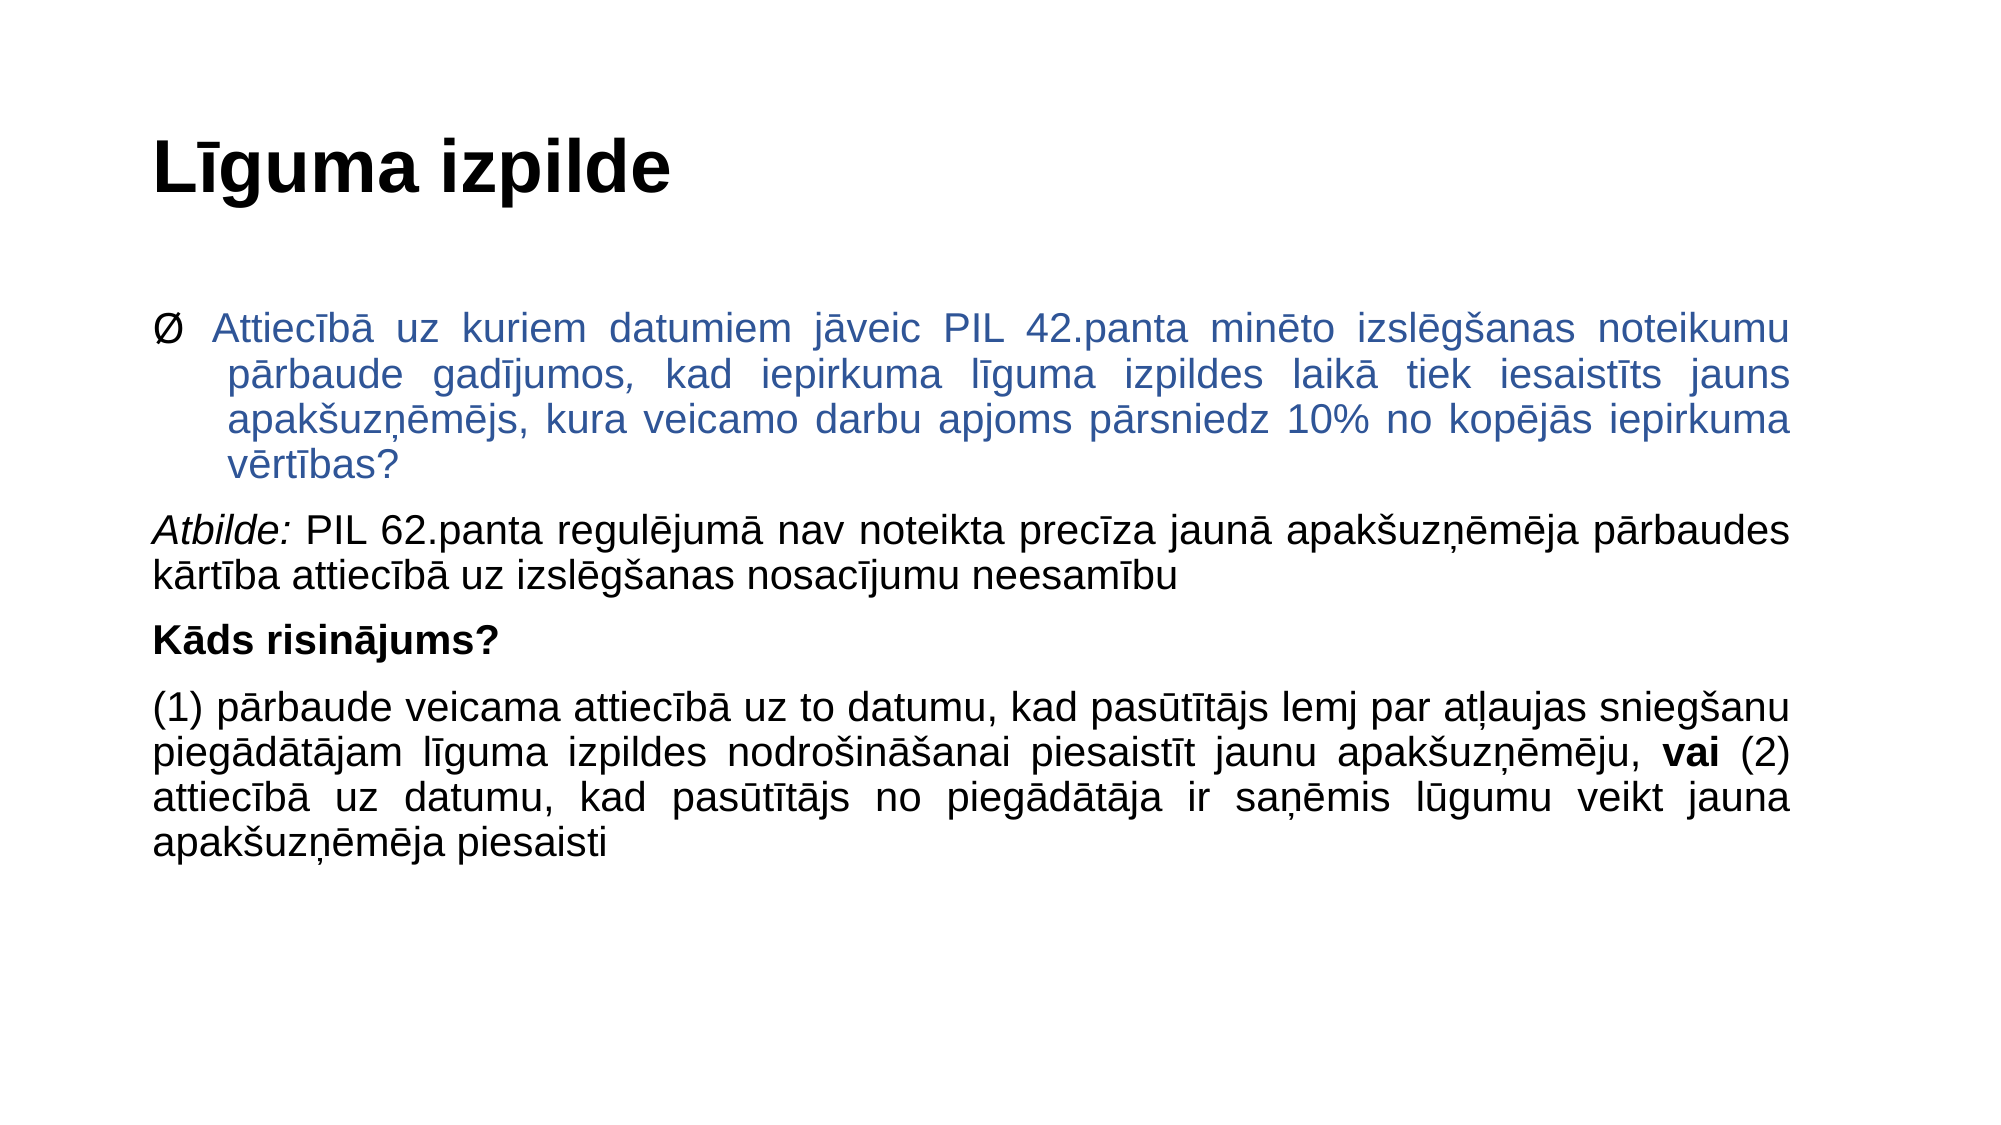

# Līguma izpilde
 Attiecībā uz kuriem datumiem jāveic PIL 42.panta minēto izslēgšanas noteikumu pārbaude gadījumos, kad iepirkuma līguma izpildes laikā tiek iesaistīts jauns apakšuzņēmējs, kura veicamo darbu apjoms pārsniedz 10% no kopējās iepirkuma vērtības?
Atbilde: PIL 62.panta regulējumā nav noteikta precīza jaunā apakšuzņēmēja pārbaudes kārtība attiecībā uz izslēgšanas nosacījumu neesamību
Kāds risinājums?
(1) pārbaude veicama attiecībā uz to datumu, kad pasūtītājs lemj par atļaujas sniegšanu piegādātājam līguma izpildes nodrošināšanai piesaistīt jaunu apakšuzņēmēju, vai (2) attiecībā uz datumu, kad pasūtītājs no piegādātāja ir saņēmis lūgumu veikt jauna apakšuzņēmēja piesaisti